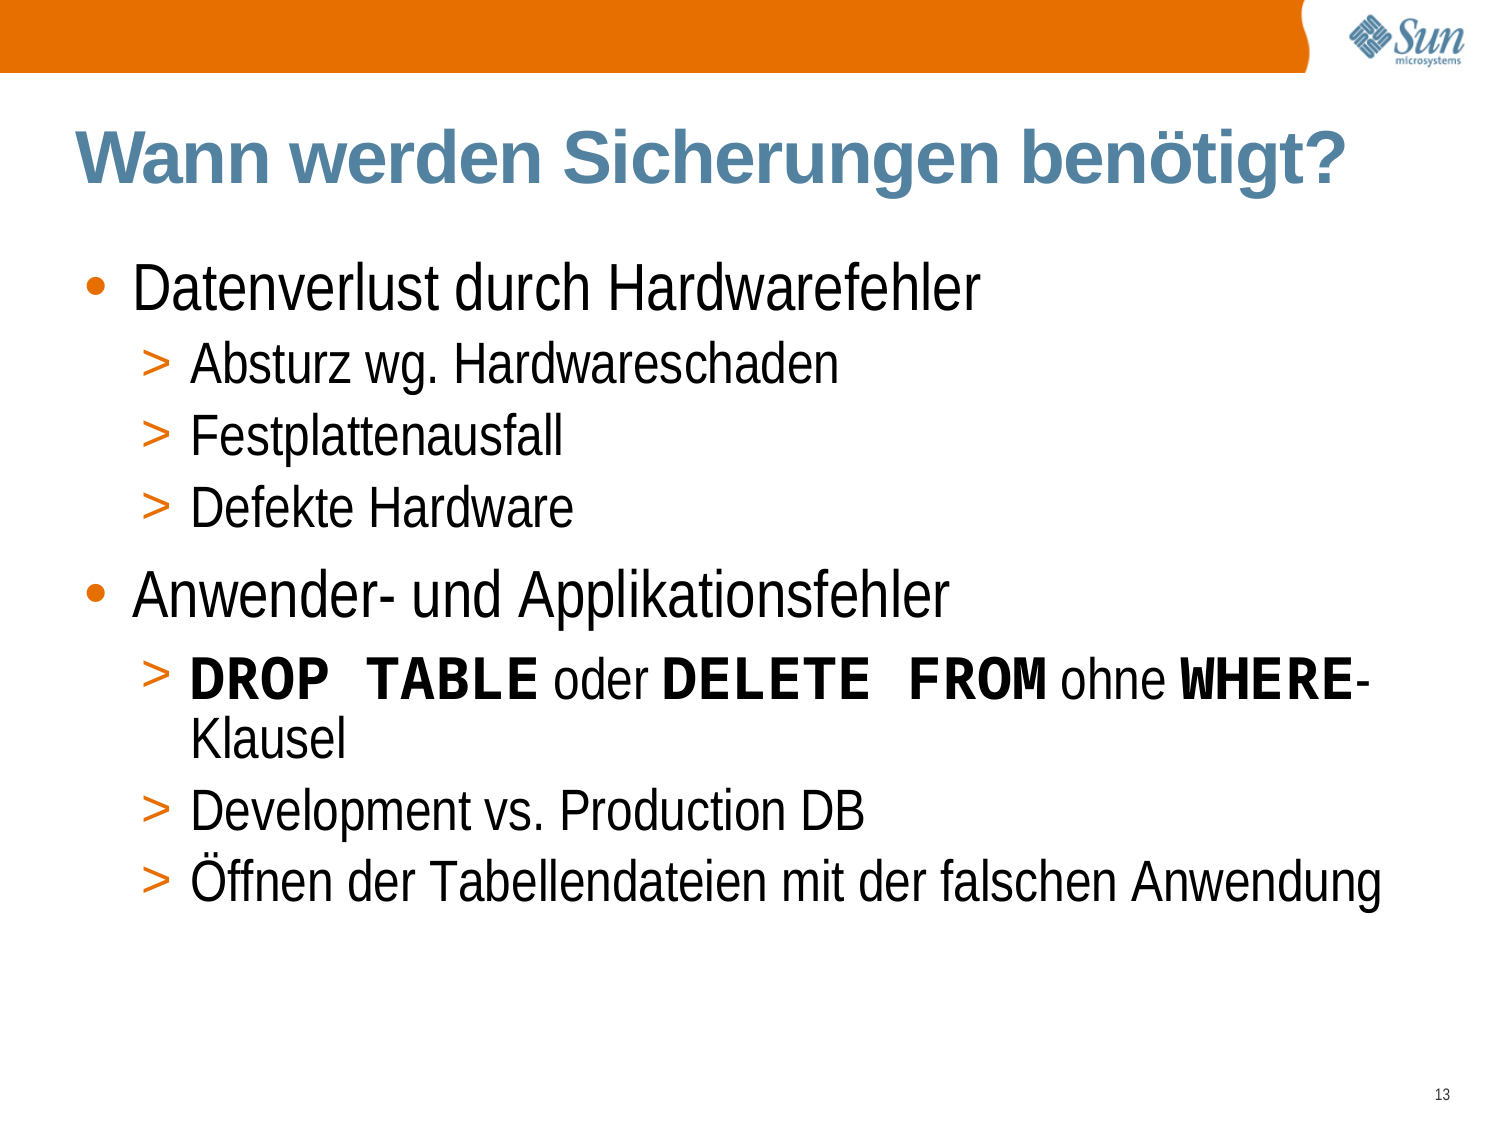

# Wann werden Sicherungen benötigt?
Datenverlust durch Hardwarefehler
Absturz wg. Hardwareschaden
Festplattenausfall
Defekte Hardware
Anwender- und Applikationsfehler
DROP TABLE oder DELETE FROM ohne WHERE-Klausel
Development vs. Production DB
Öffnen der Tabellendateien mit der falschen Anwendung